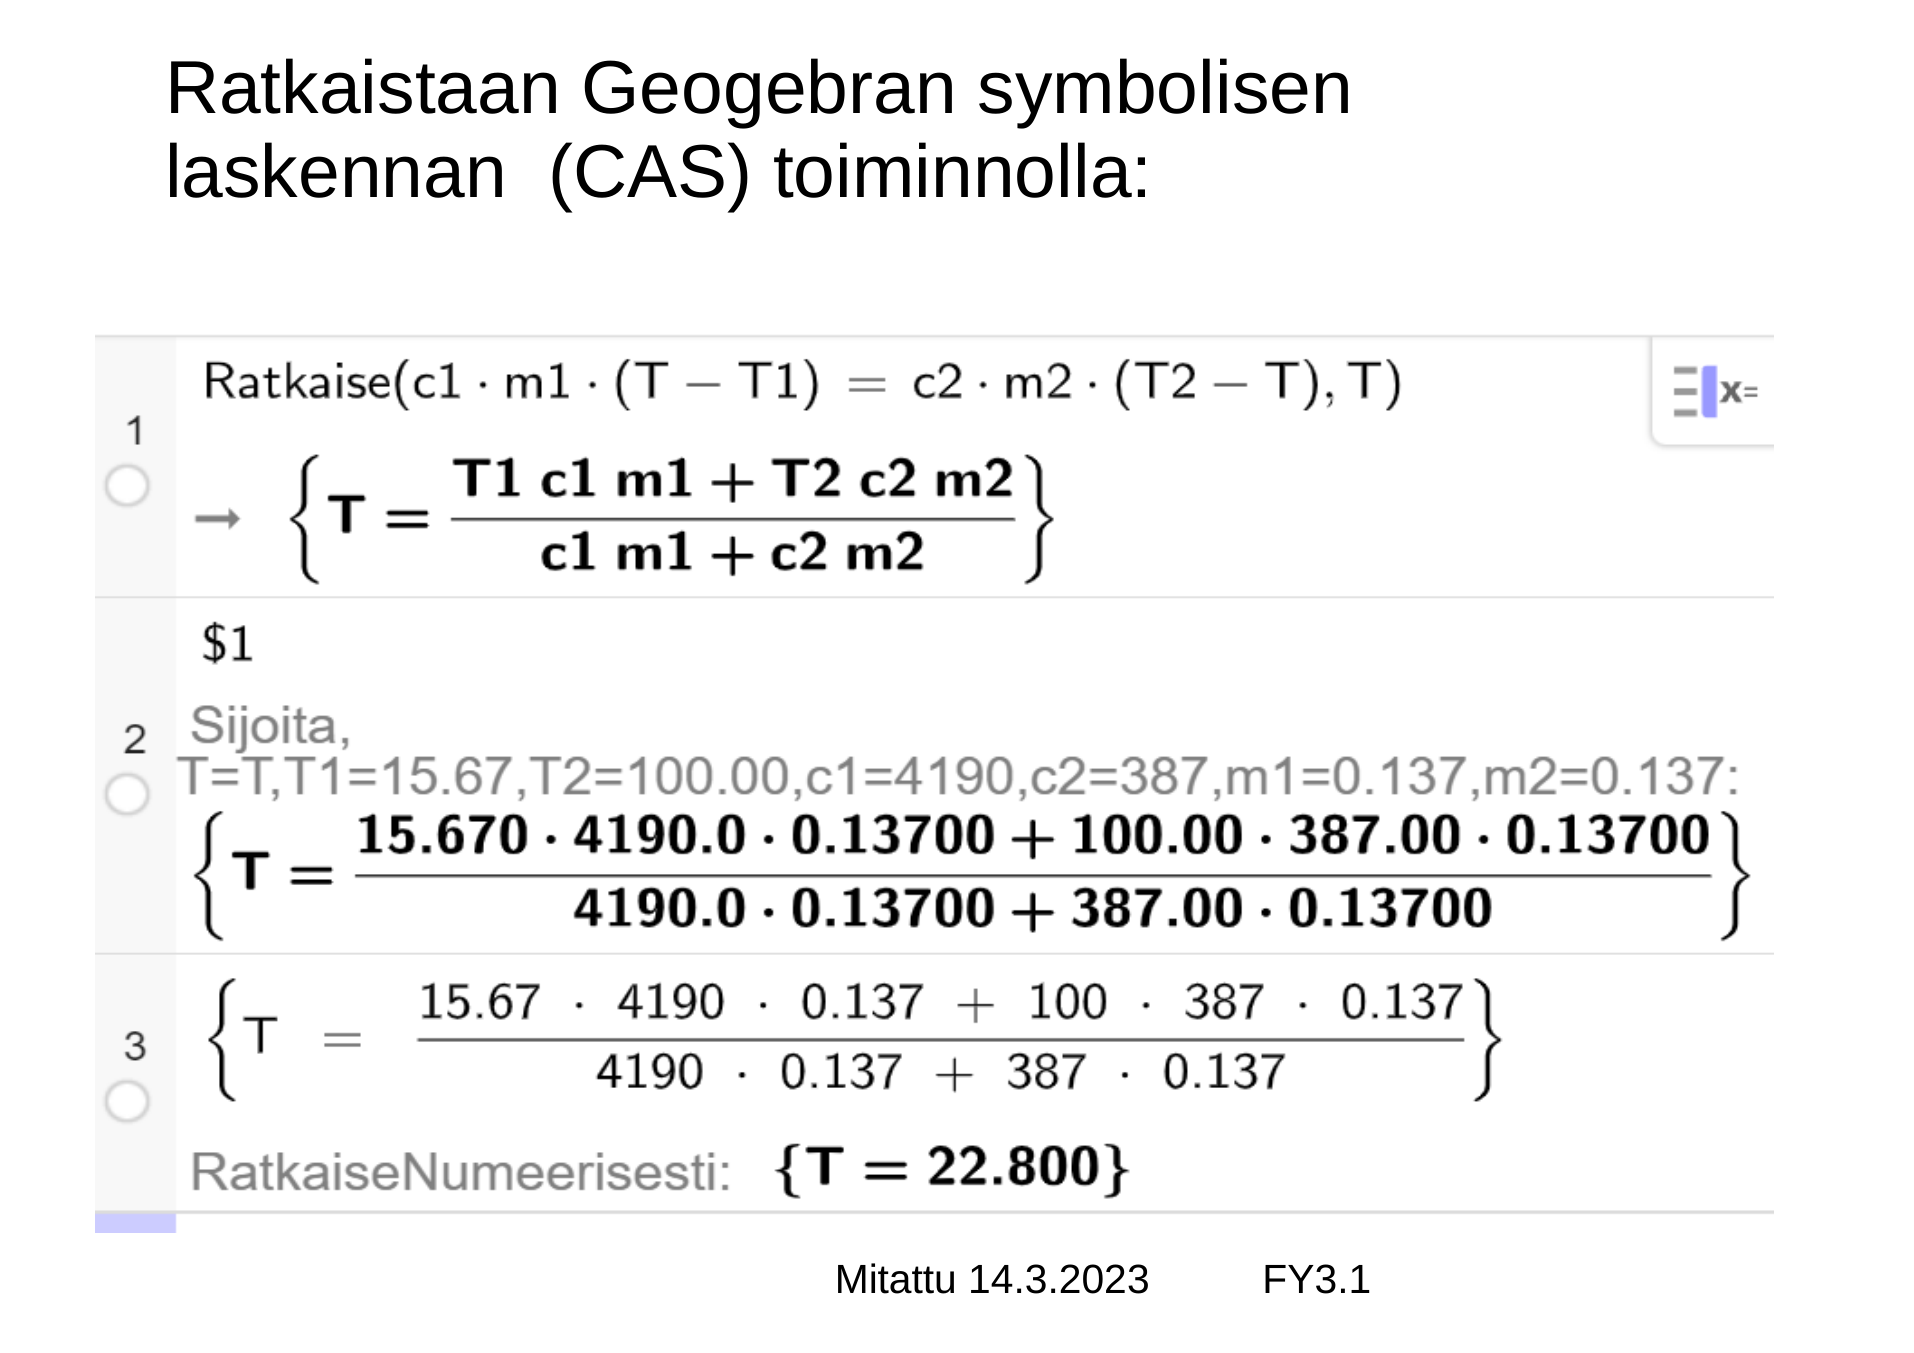

Ratkaistaan Geogebran symbolisen
laskennan (CAS) toiminnolla:
Mitattu 14.3.2023 FY3.1